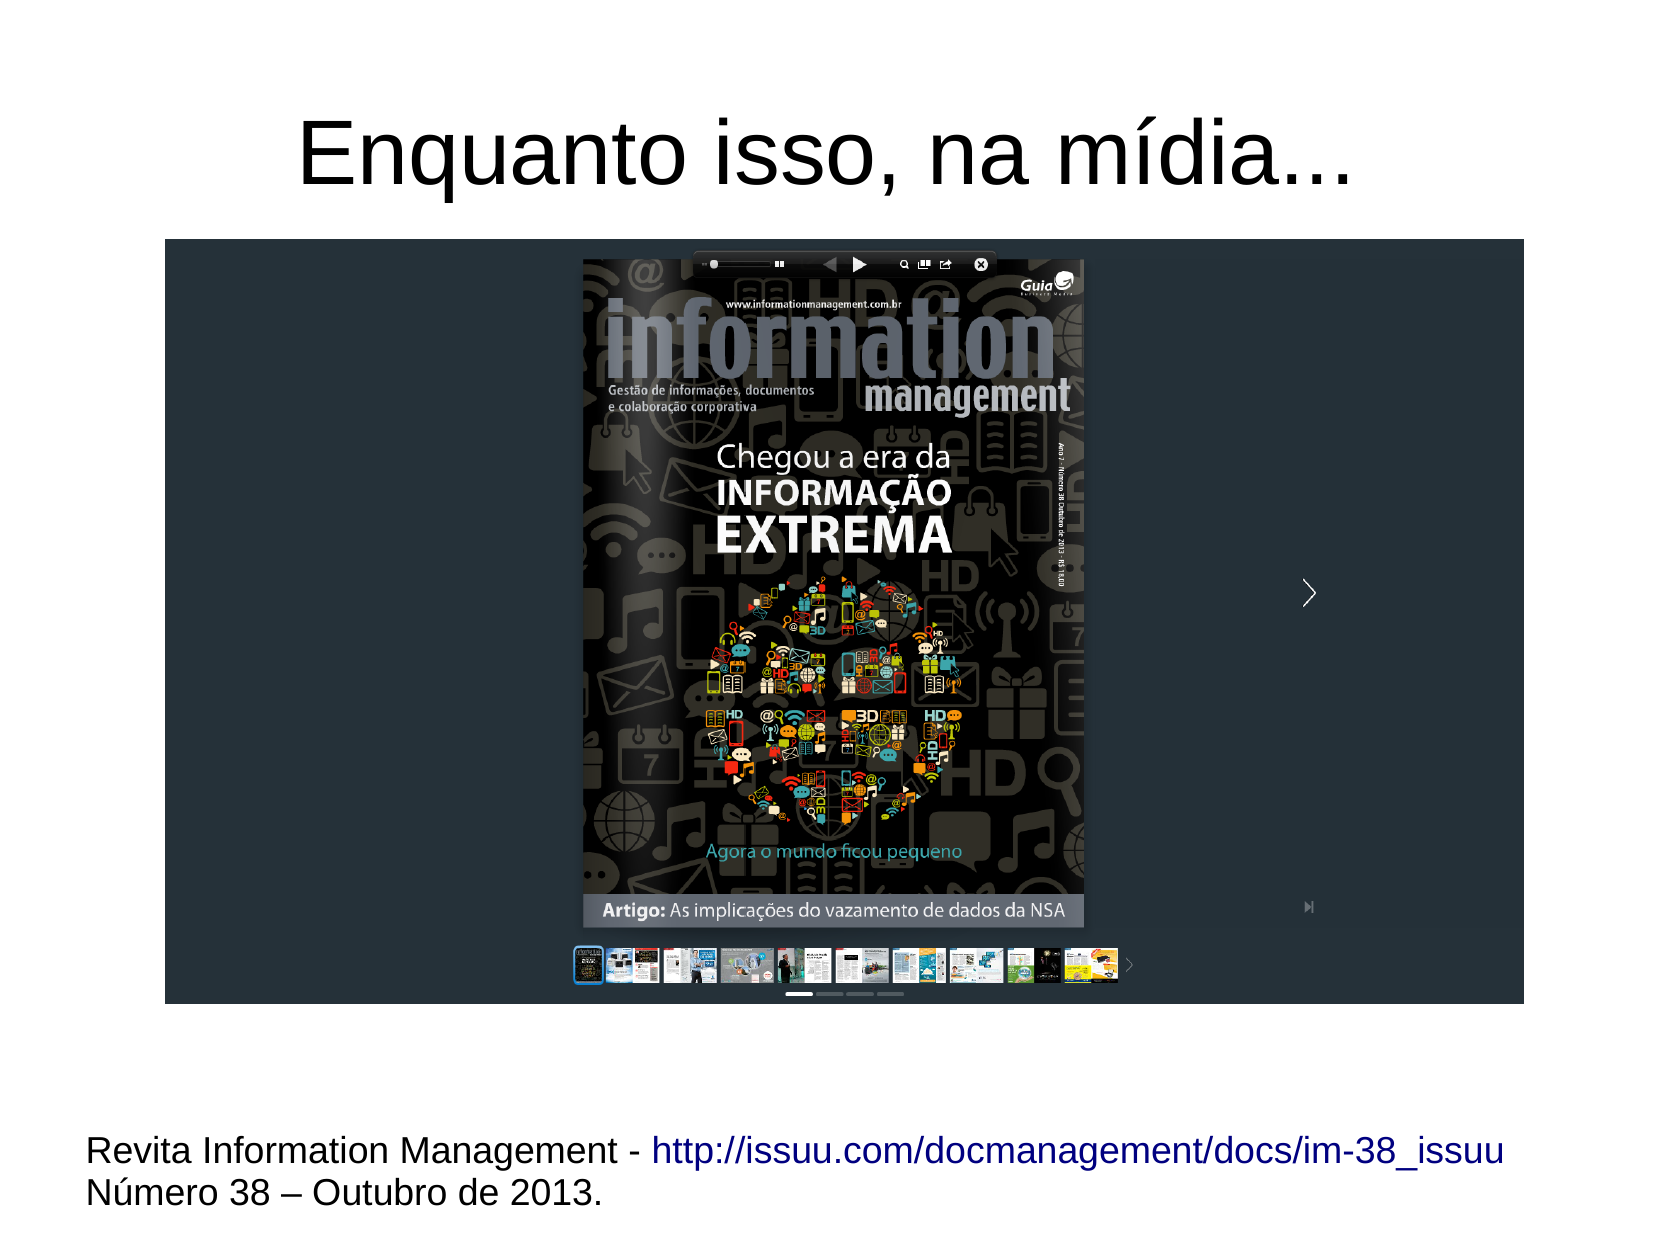

# Enquanto isso, na mídia...
Revita Information Management - http://issuu.com/docmanagement/docs/im-38_issuu
Número 38 – Outubro de 2013.